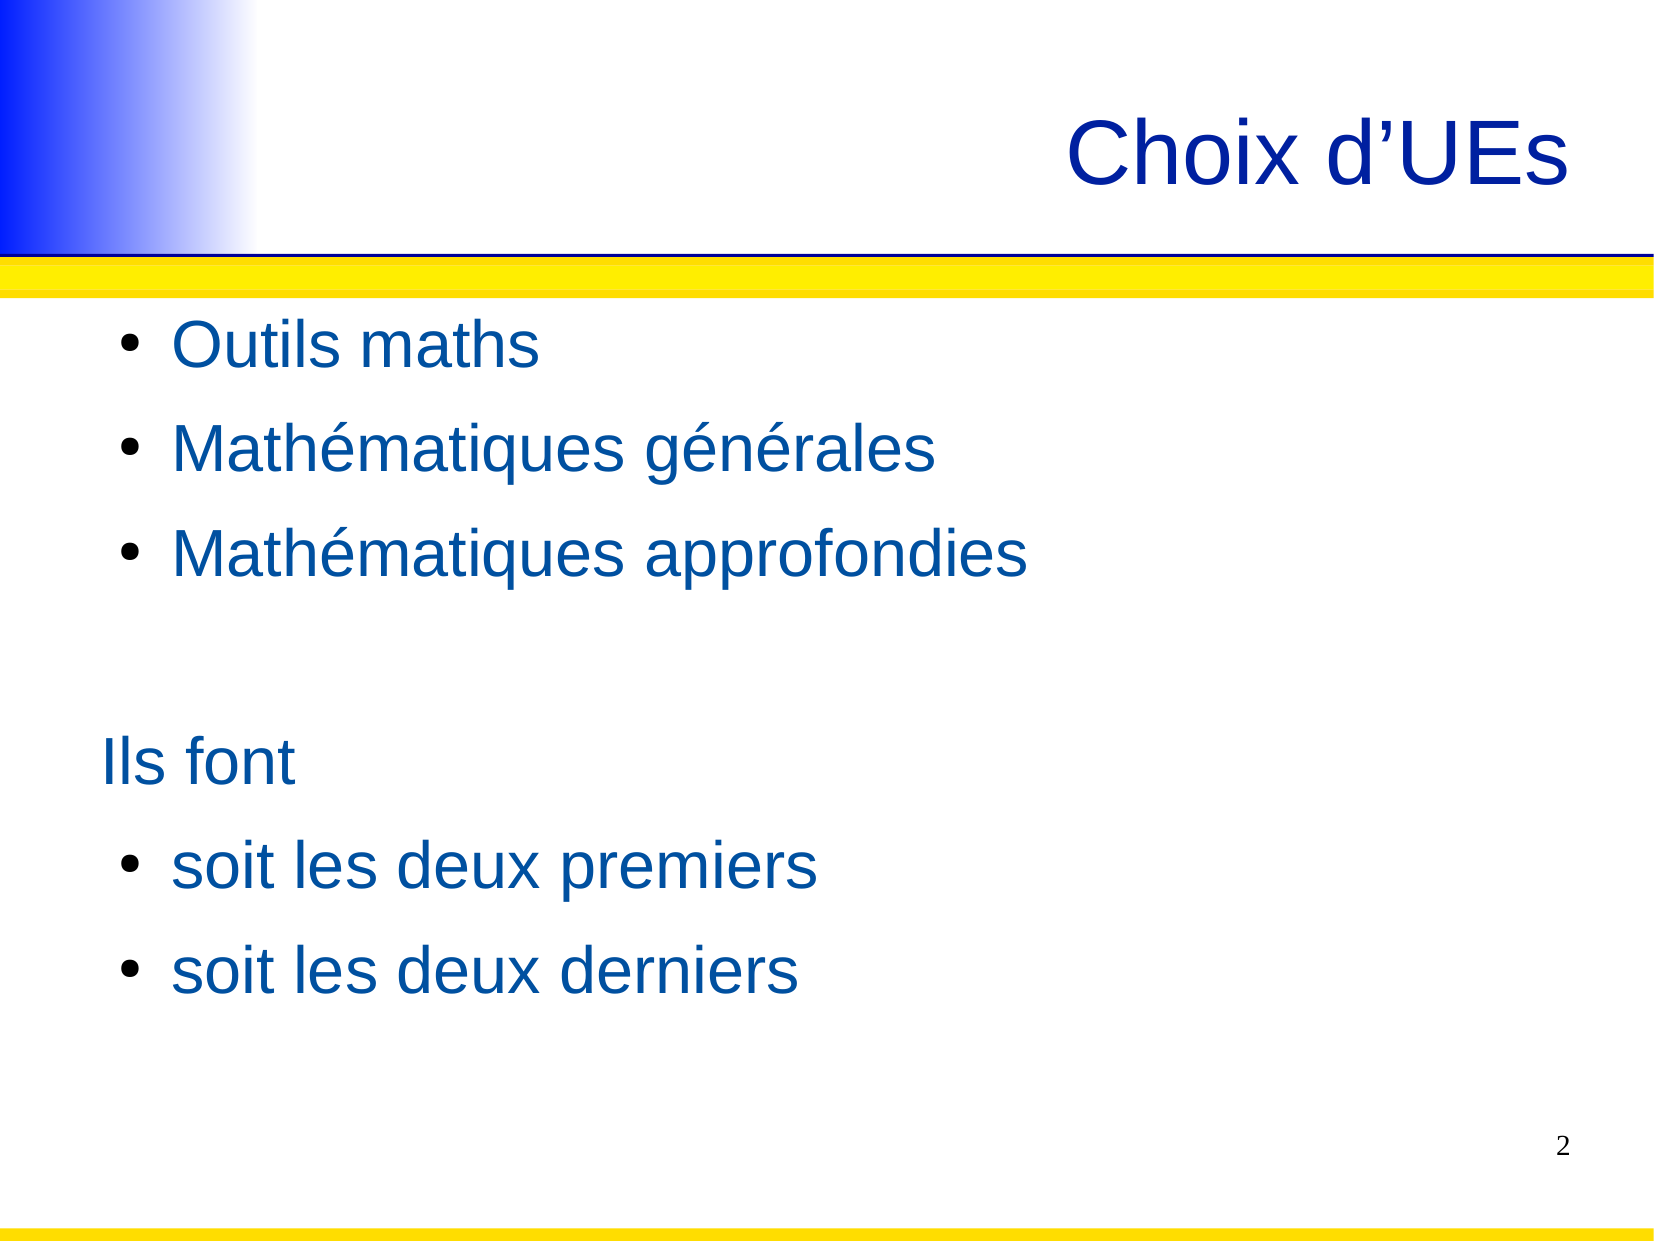

# Choix d’UEs
Outils maths
Mathématiques générales
Mathématiques approfondies
Ils font
soit les deux premiers
soit les deux derniers
2